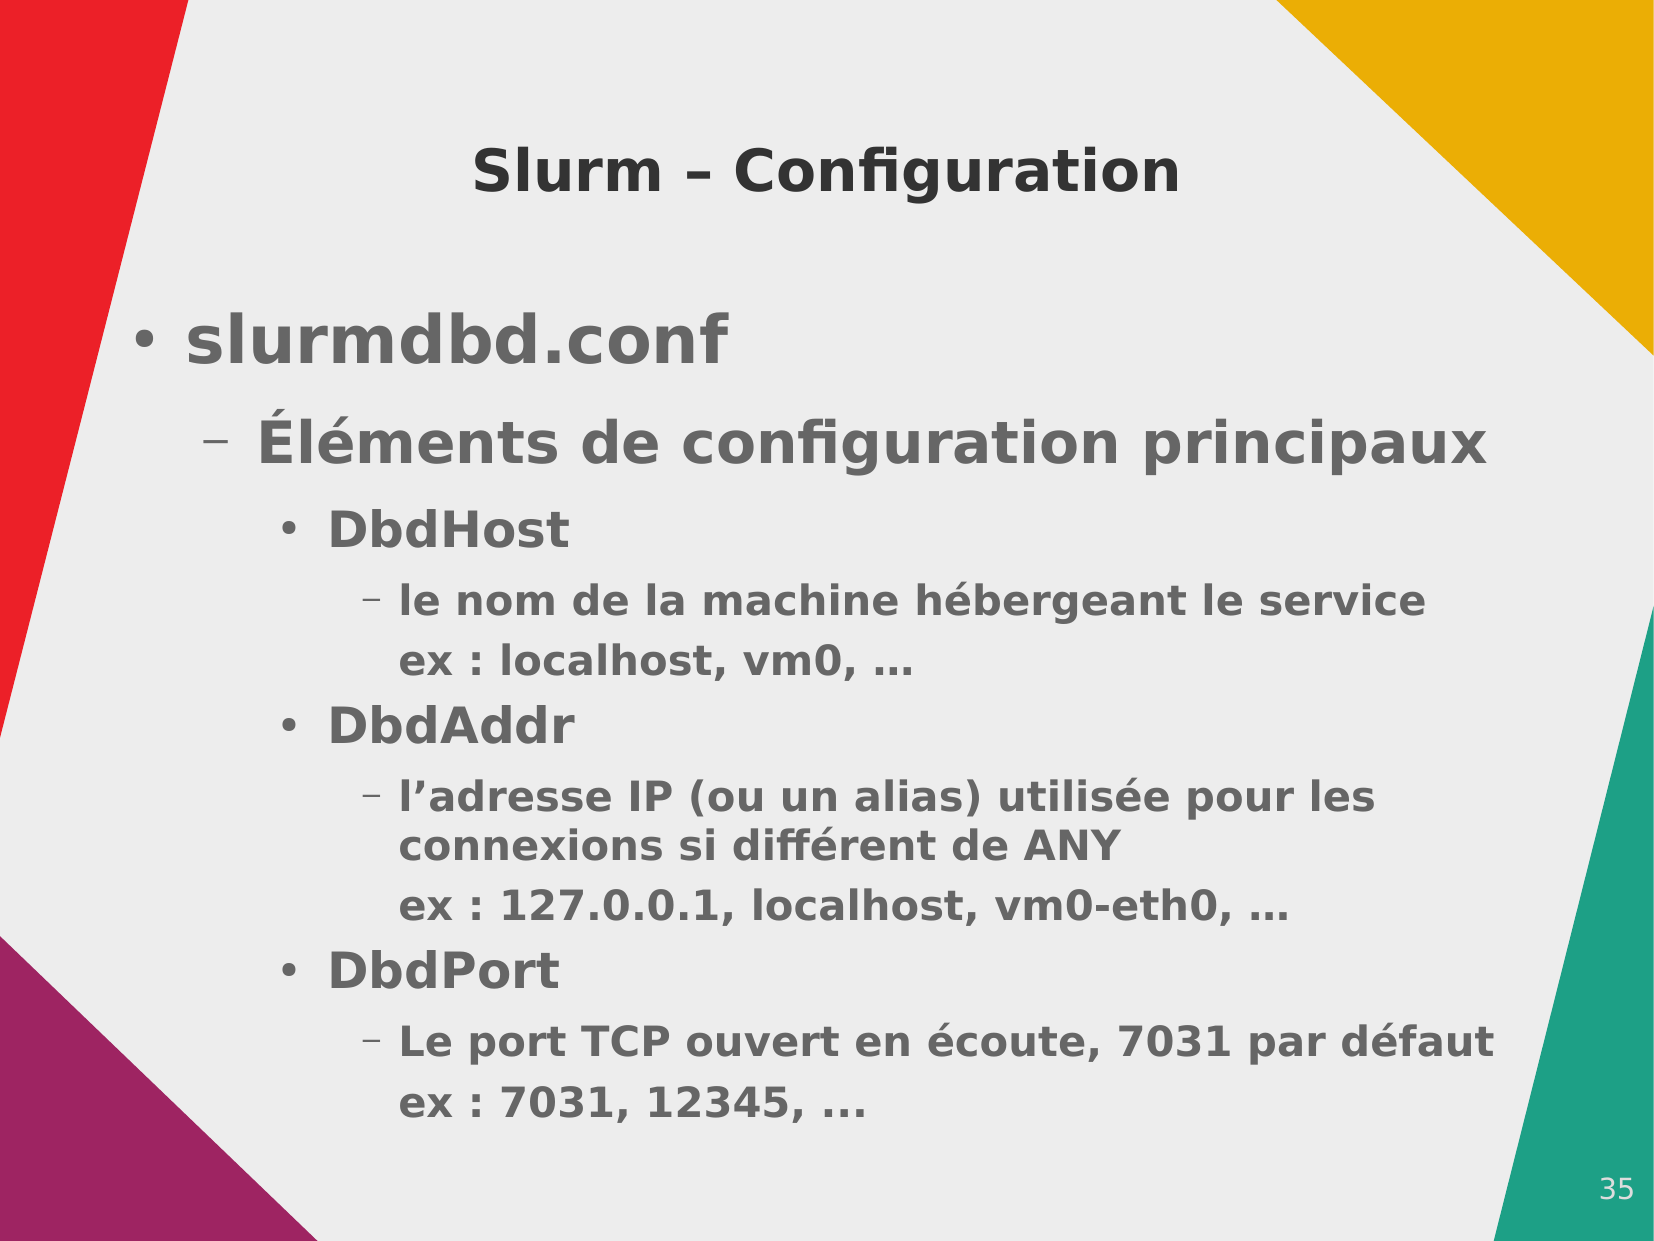

# Slurm – Configuration
slurmdbd.conf
Éléments de configuration principaux
DbdHost
le nom de la machine hébergeant le service
ex : localhost, vm0, …
DbdAddr
l’adresse IP (ou un alias) utilisée pour les connexions si différent de ANY
ex : 127.0.0.1, localhost, vm0-eth0, …
DbdPort
Le port TCP ouvert en écoute, 7031 par défaut
ex : 7031, 12345, ...
35